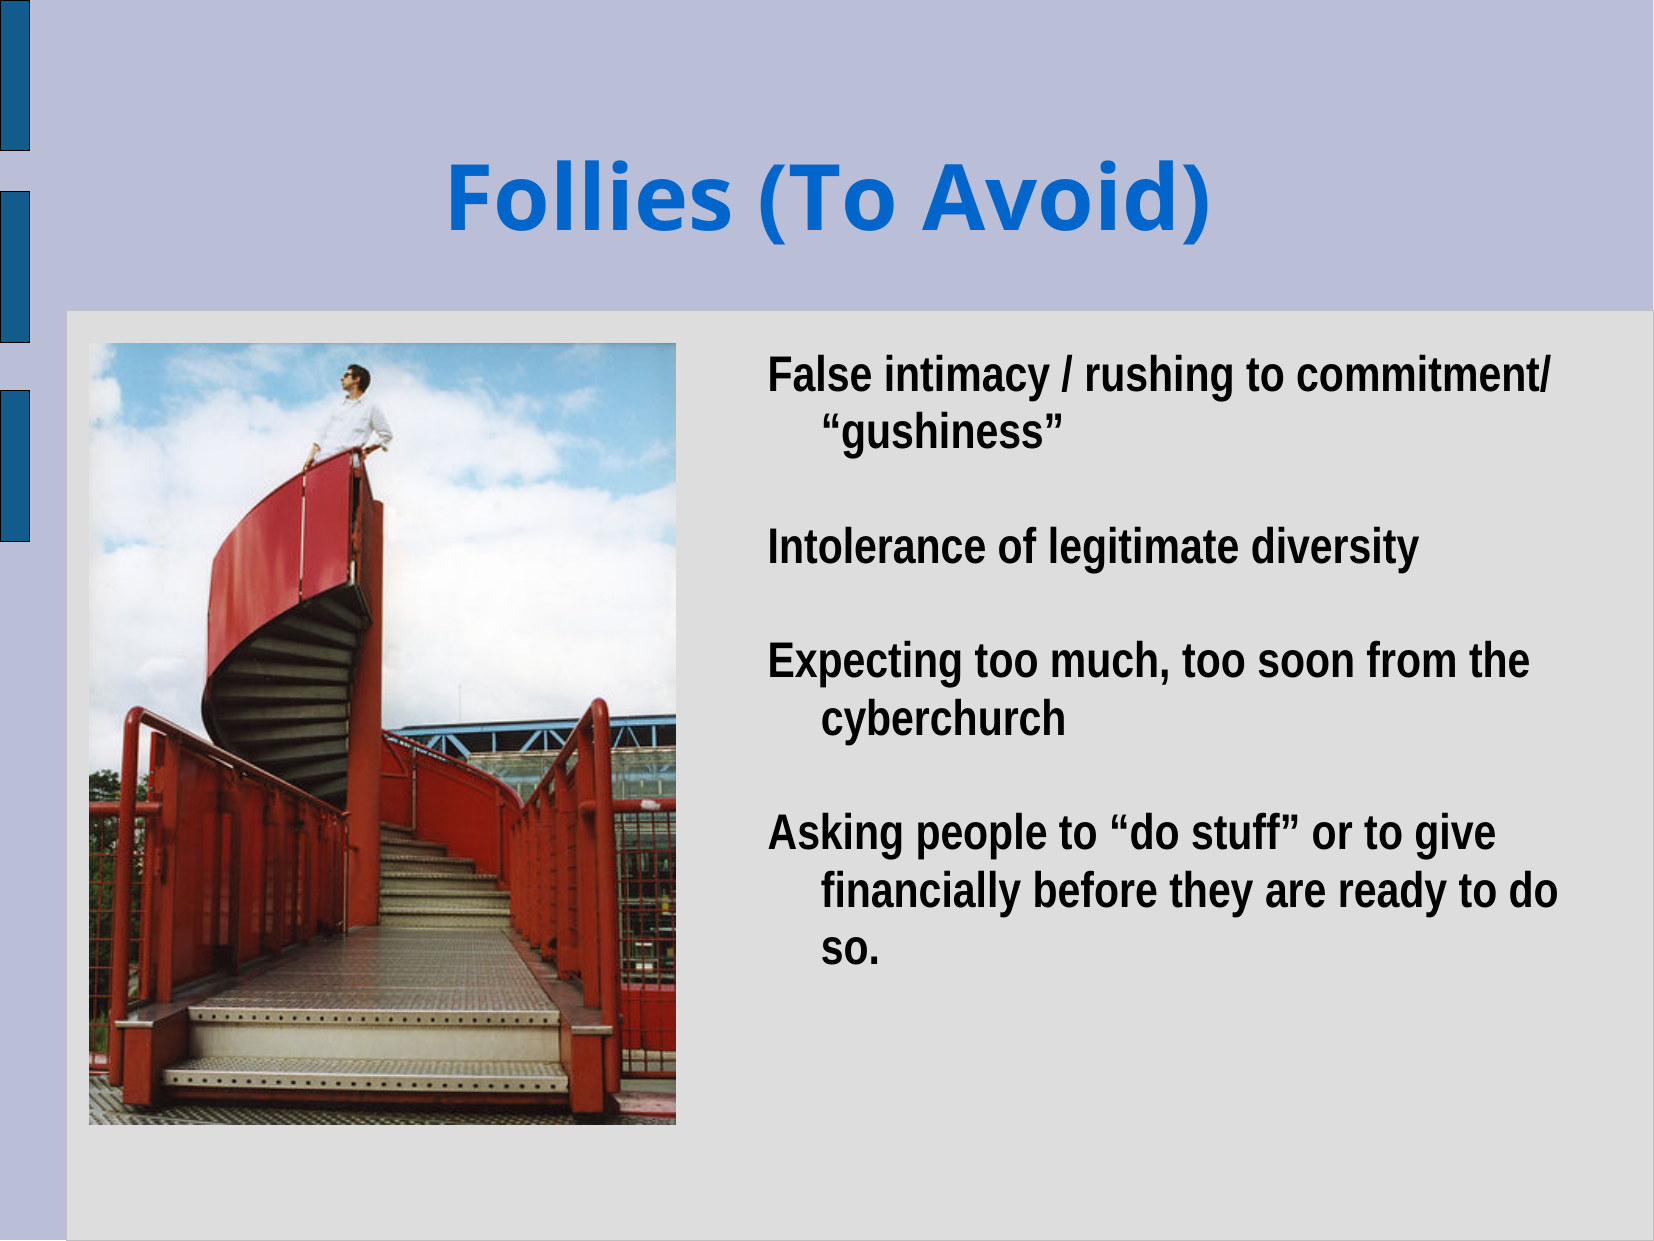

# Follies (To Avoid)
False intimacy / rushing to commitment/ “gushiness”
Intolerance of legitimate diversity
Expecting too much, too soon from the cyberchurch
Asking people to “do stuff” or to give financially before they are ready to do so.